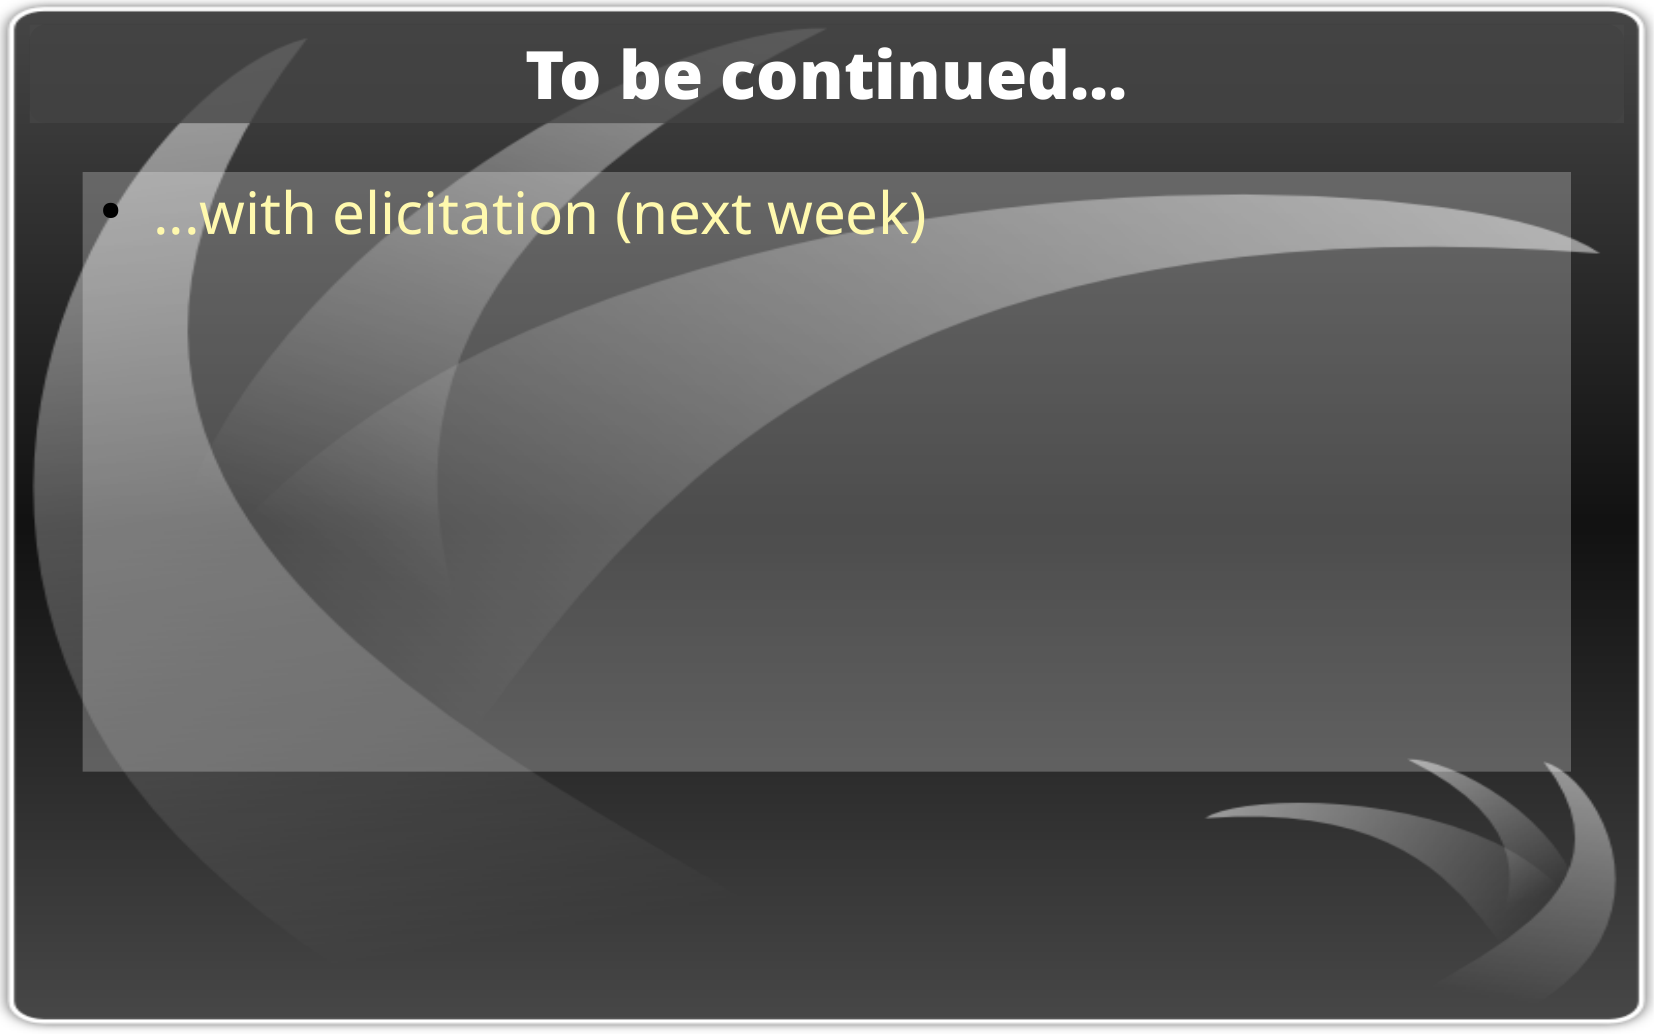

# To be continued...
...with elicitation (next week)